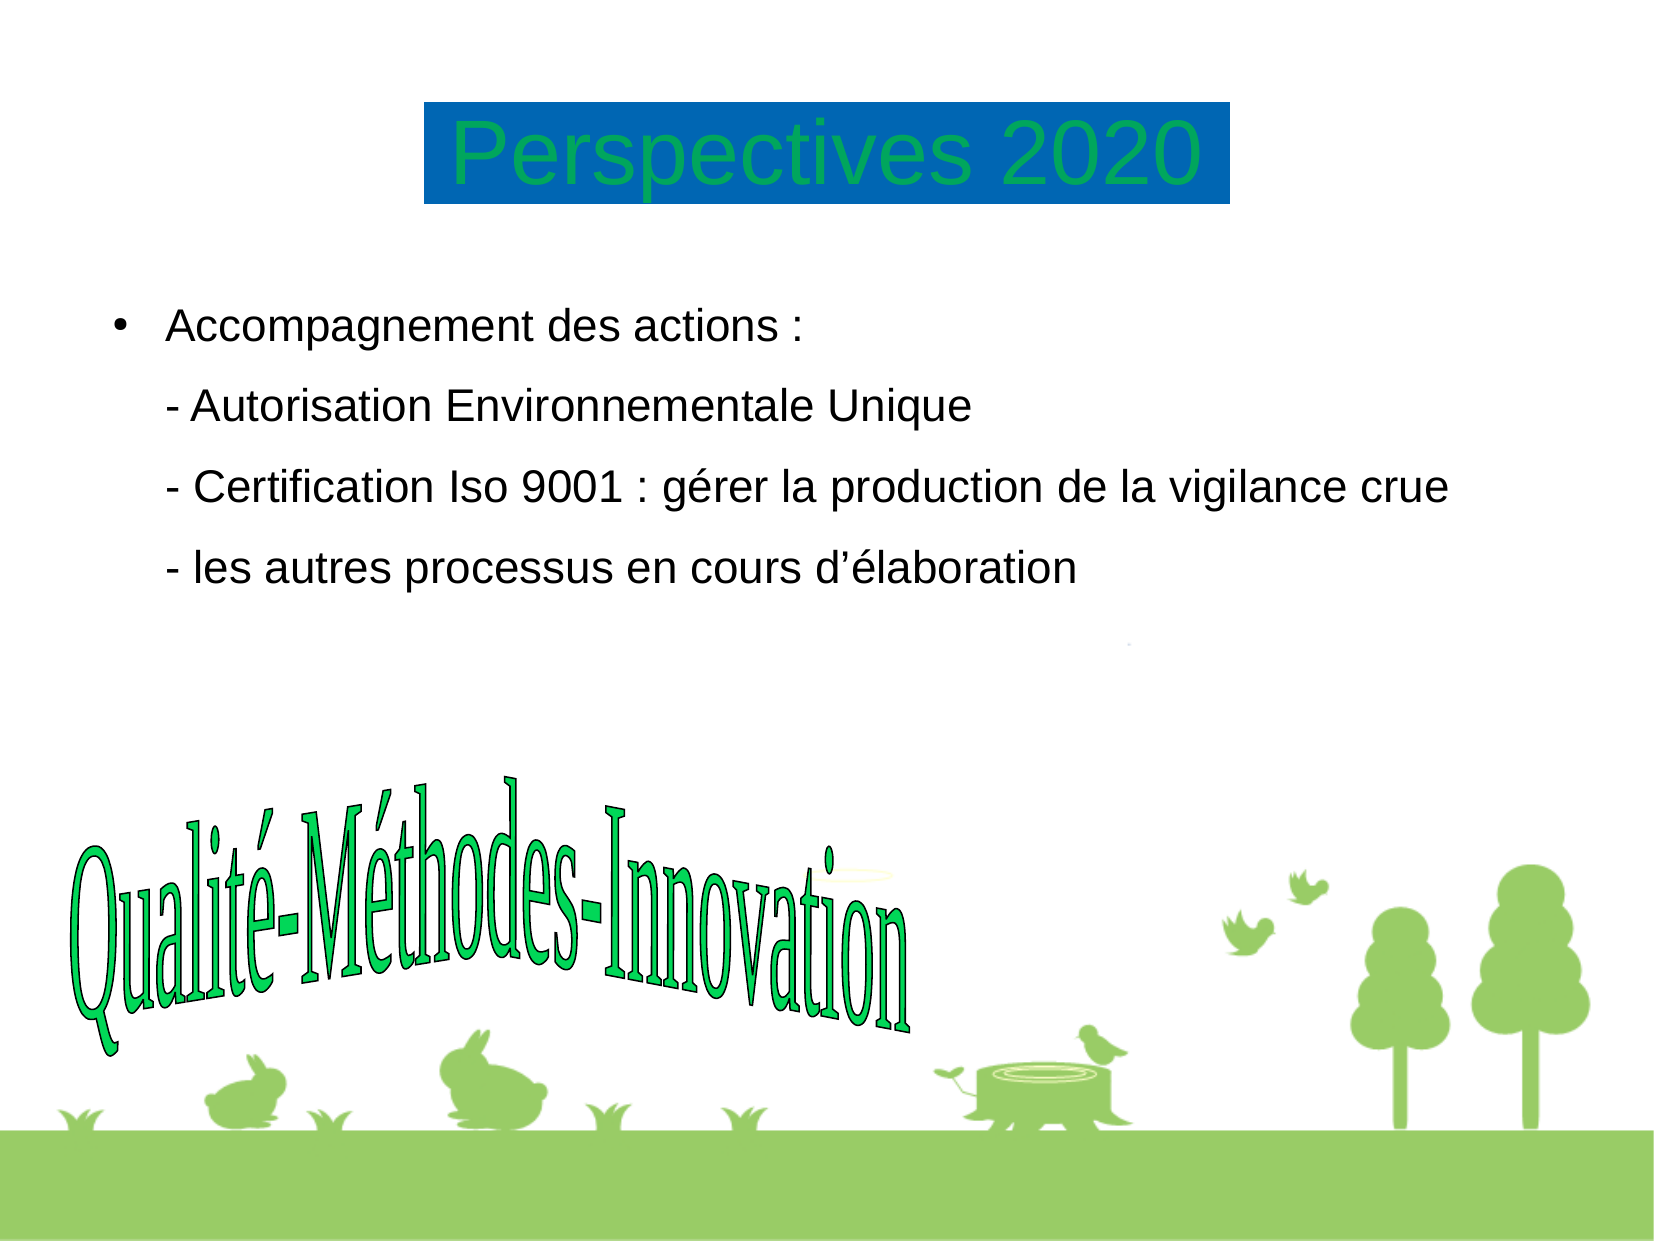

# Perspectives 2020
Accompagnement des actions :
- Autorisation Environnementale Unique
- Certification Iso 9001 : gérer la production de la vigilance crue
- les autres processus en cours d’élaboration
Qualité-Méthodes-Innovation